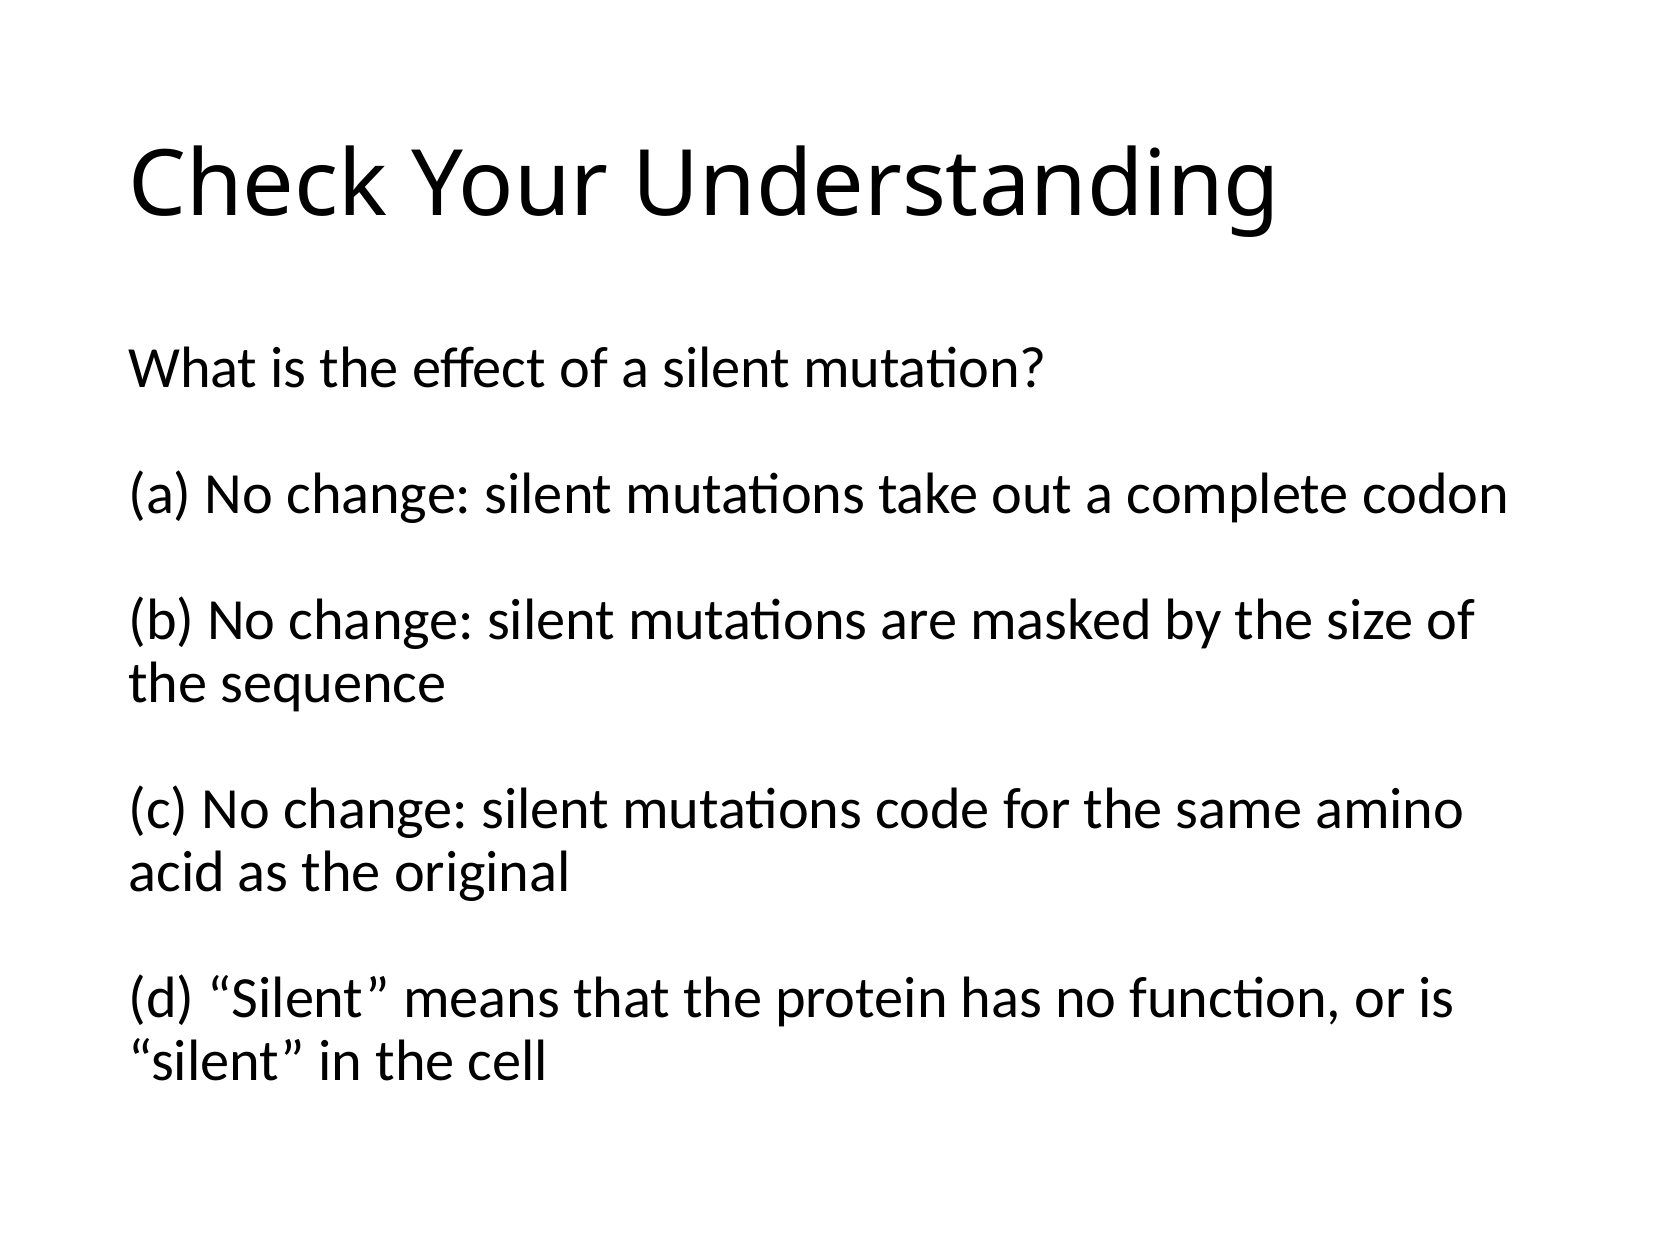

Check Your Understanding
What is the effect of a silent mutation?
(a) No change: silent mutations take out a complete codon
(b) No change: silent mutations are masked by the size of the sequence
(c) No change: silent mutations code for the same amino acid as the original
(d) “Silent” means that the protein has no function, or is “silent” in the cell